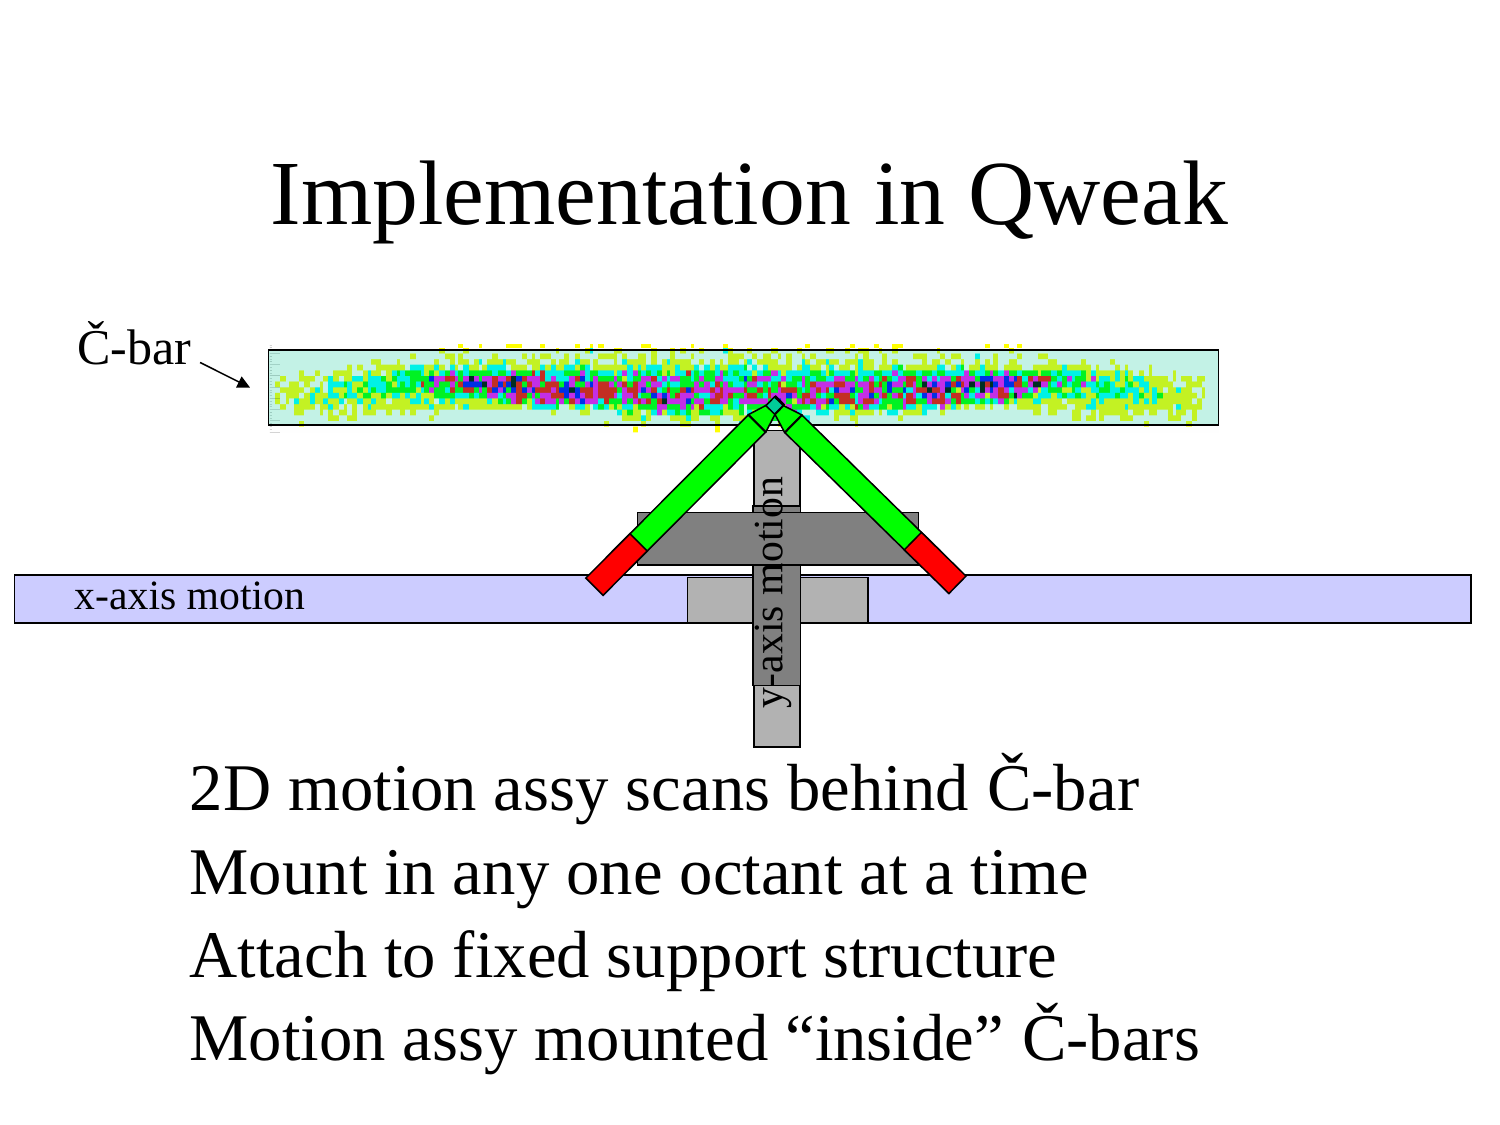

#
Implementation in Qweak
Č-bar
y-axis motion
x-axis motion
2D motion assy scans behind Č-bar
Mount in any one octant at a time
Attach to fixed support structure
Motion assy mounted “inside” Č-bars